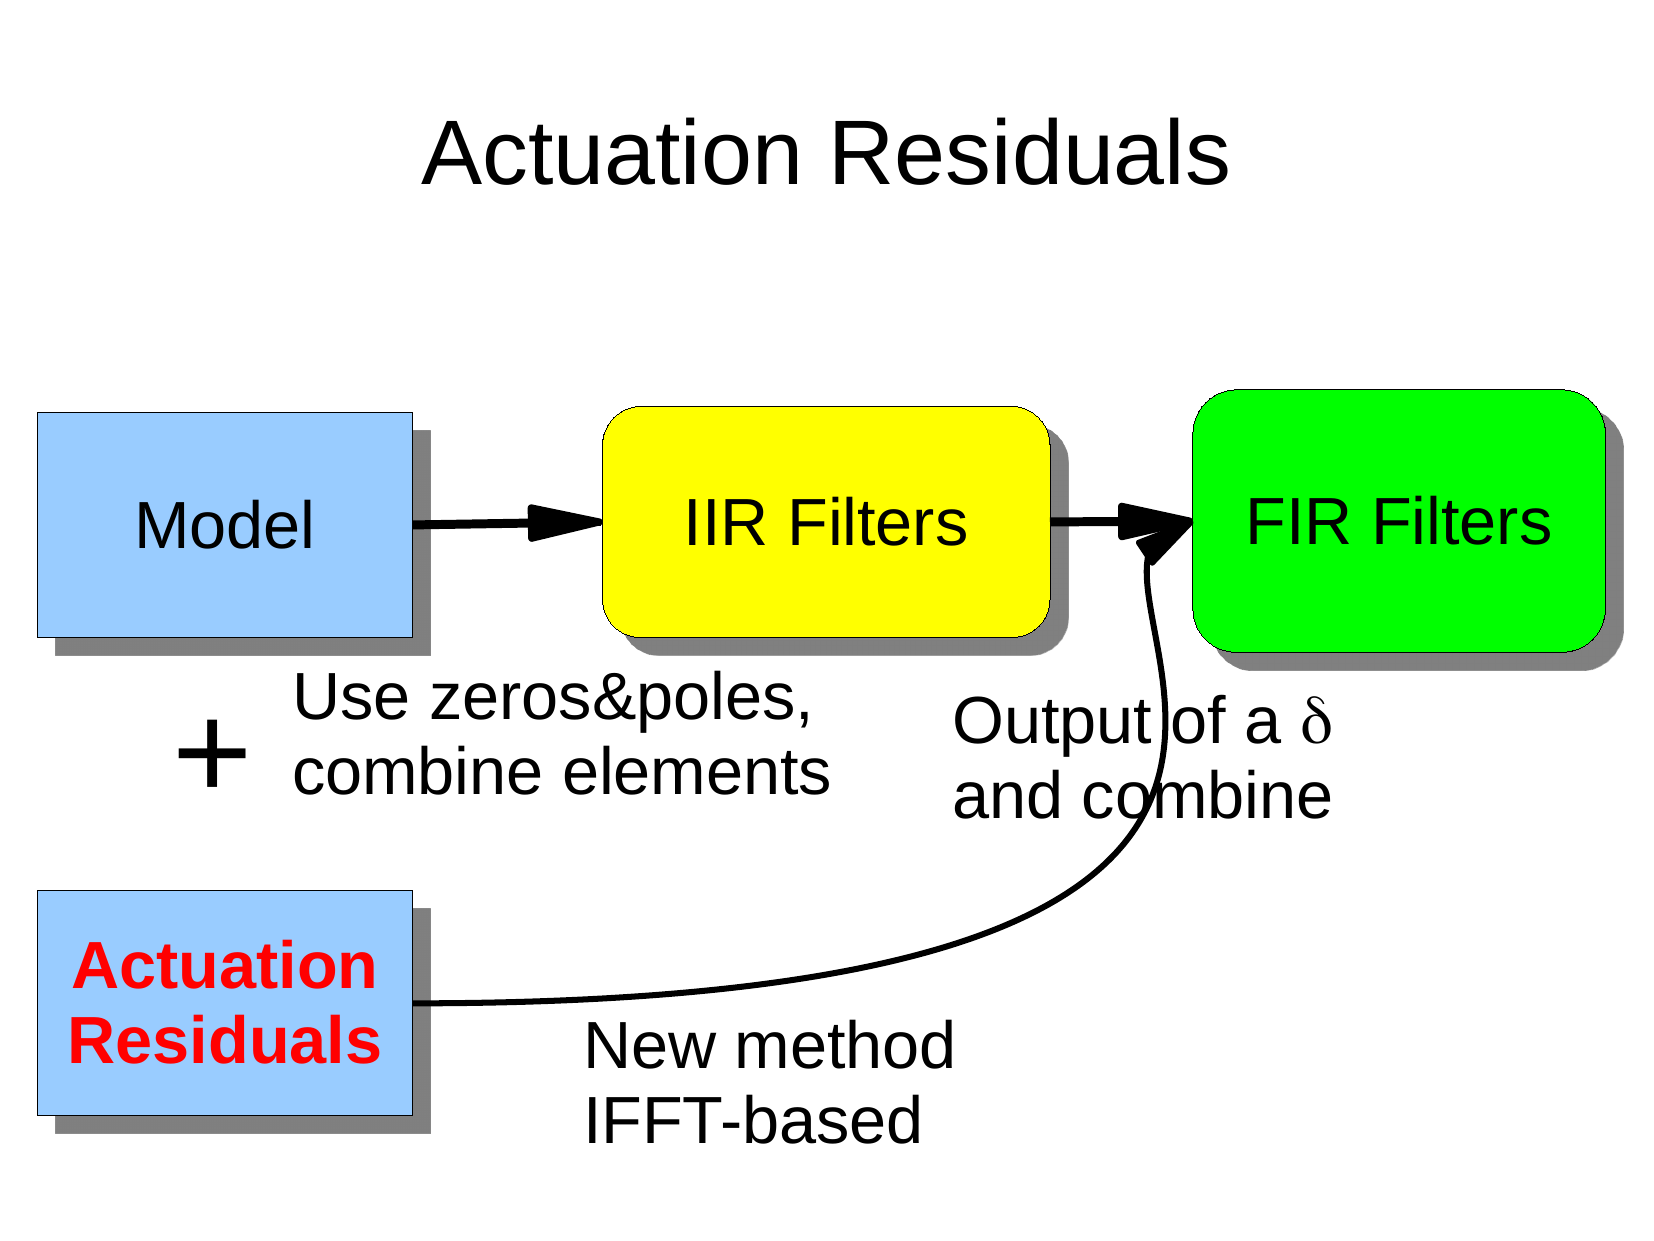

# Actuation Residuals
FIR Filters
IIR Filters
Model
Use zeros&poles,
combine elements
+
Output of a d
and combine
Actuation
Residuals
New method
IFFT-based